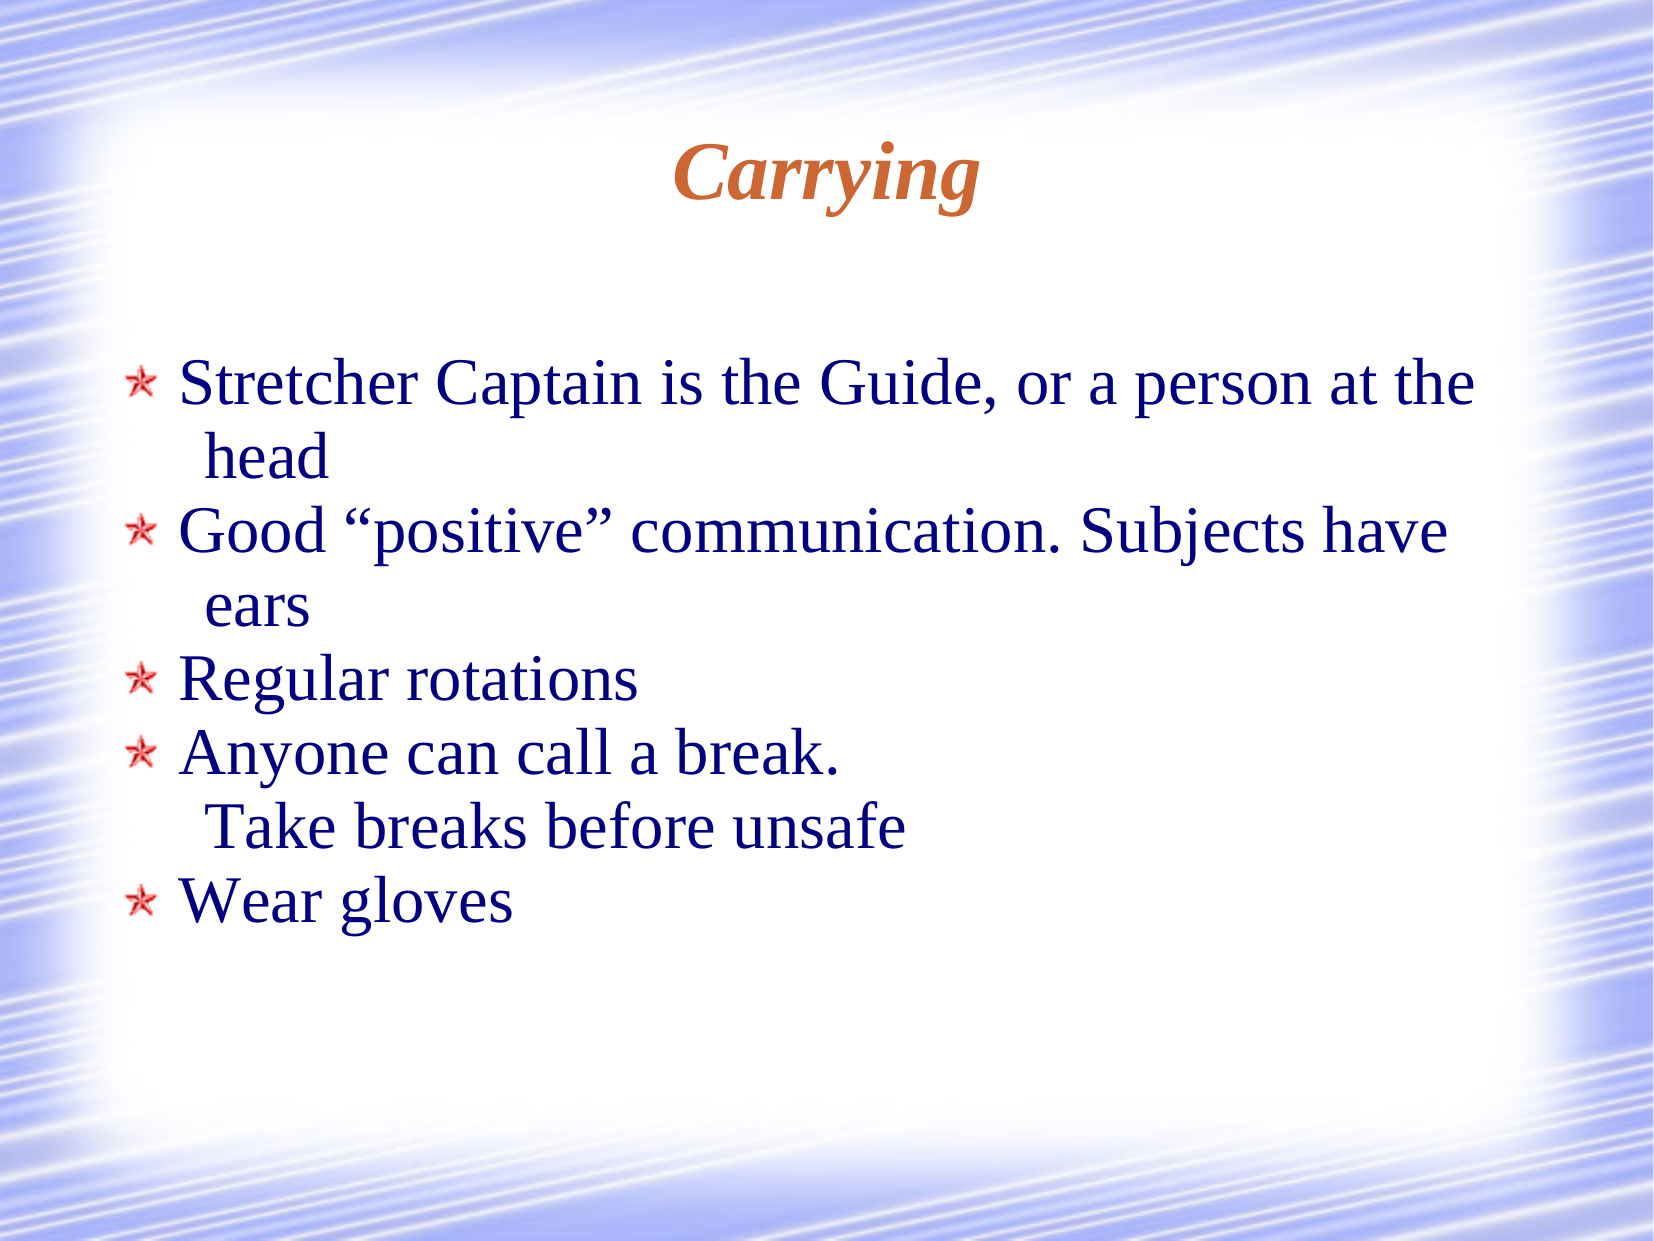

# Carrying
 Stretcher Captain is the Guide, or a person at the head
 Good “positive” communication. Subjects have ears
 Regular rotations
 Anyone can call a break.
Take breaks before unsafe
 Wear gloves